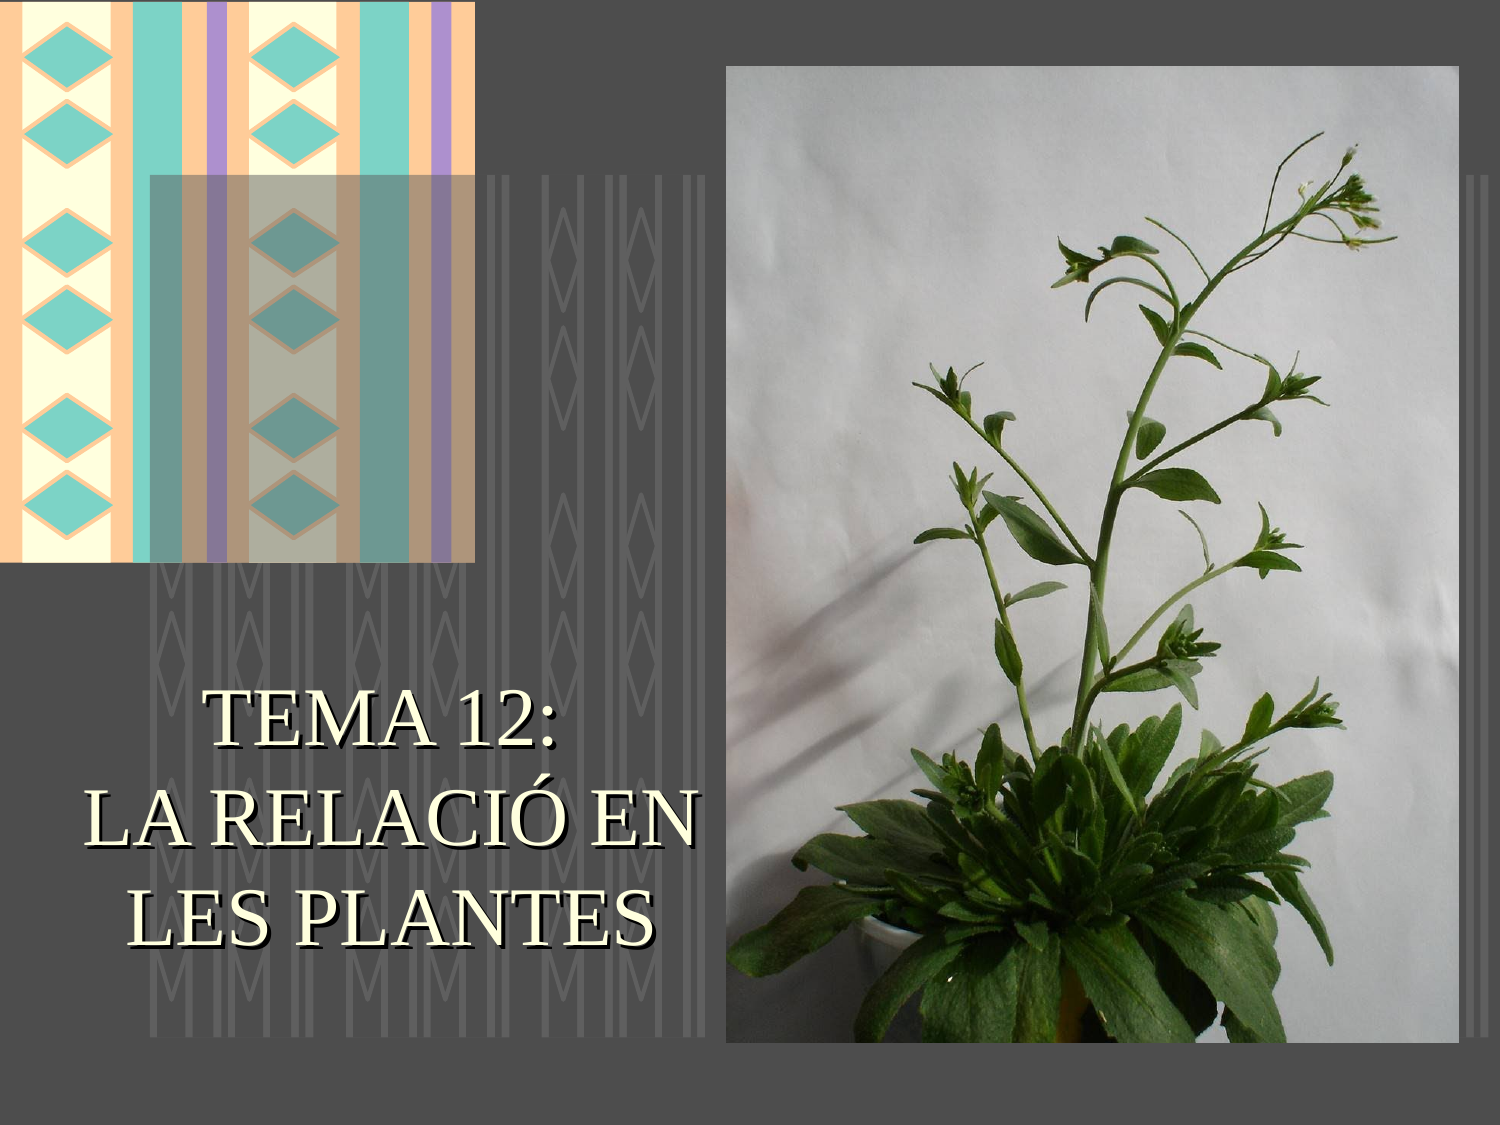

# TEMA 12: LA RELACIÓ EN LES PLANTES